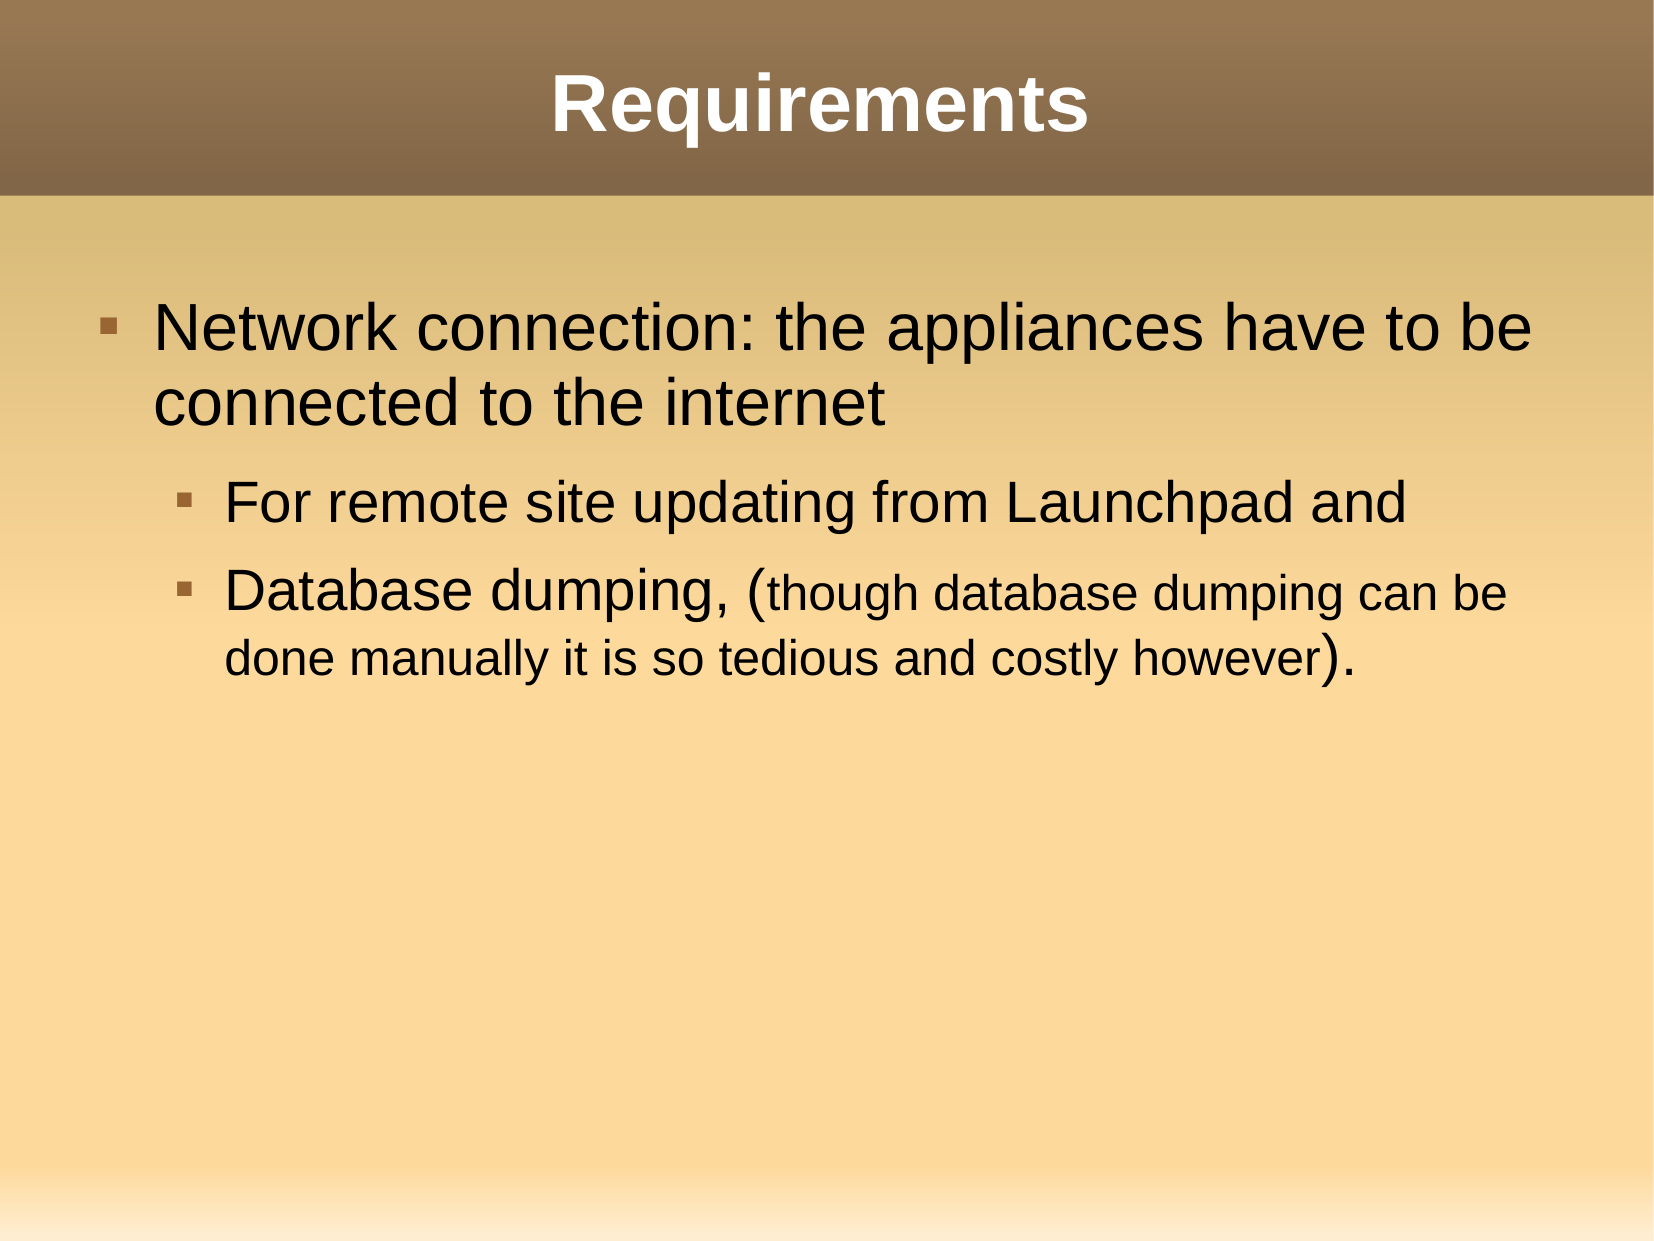

# Requirements
Network connection: the appliances have to be connected to the internet
For remote site updating from Launchpad and
Database dumping, (though database dumping can be done manually it is so tedious and costly however).